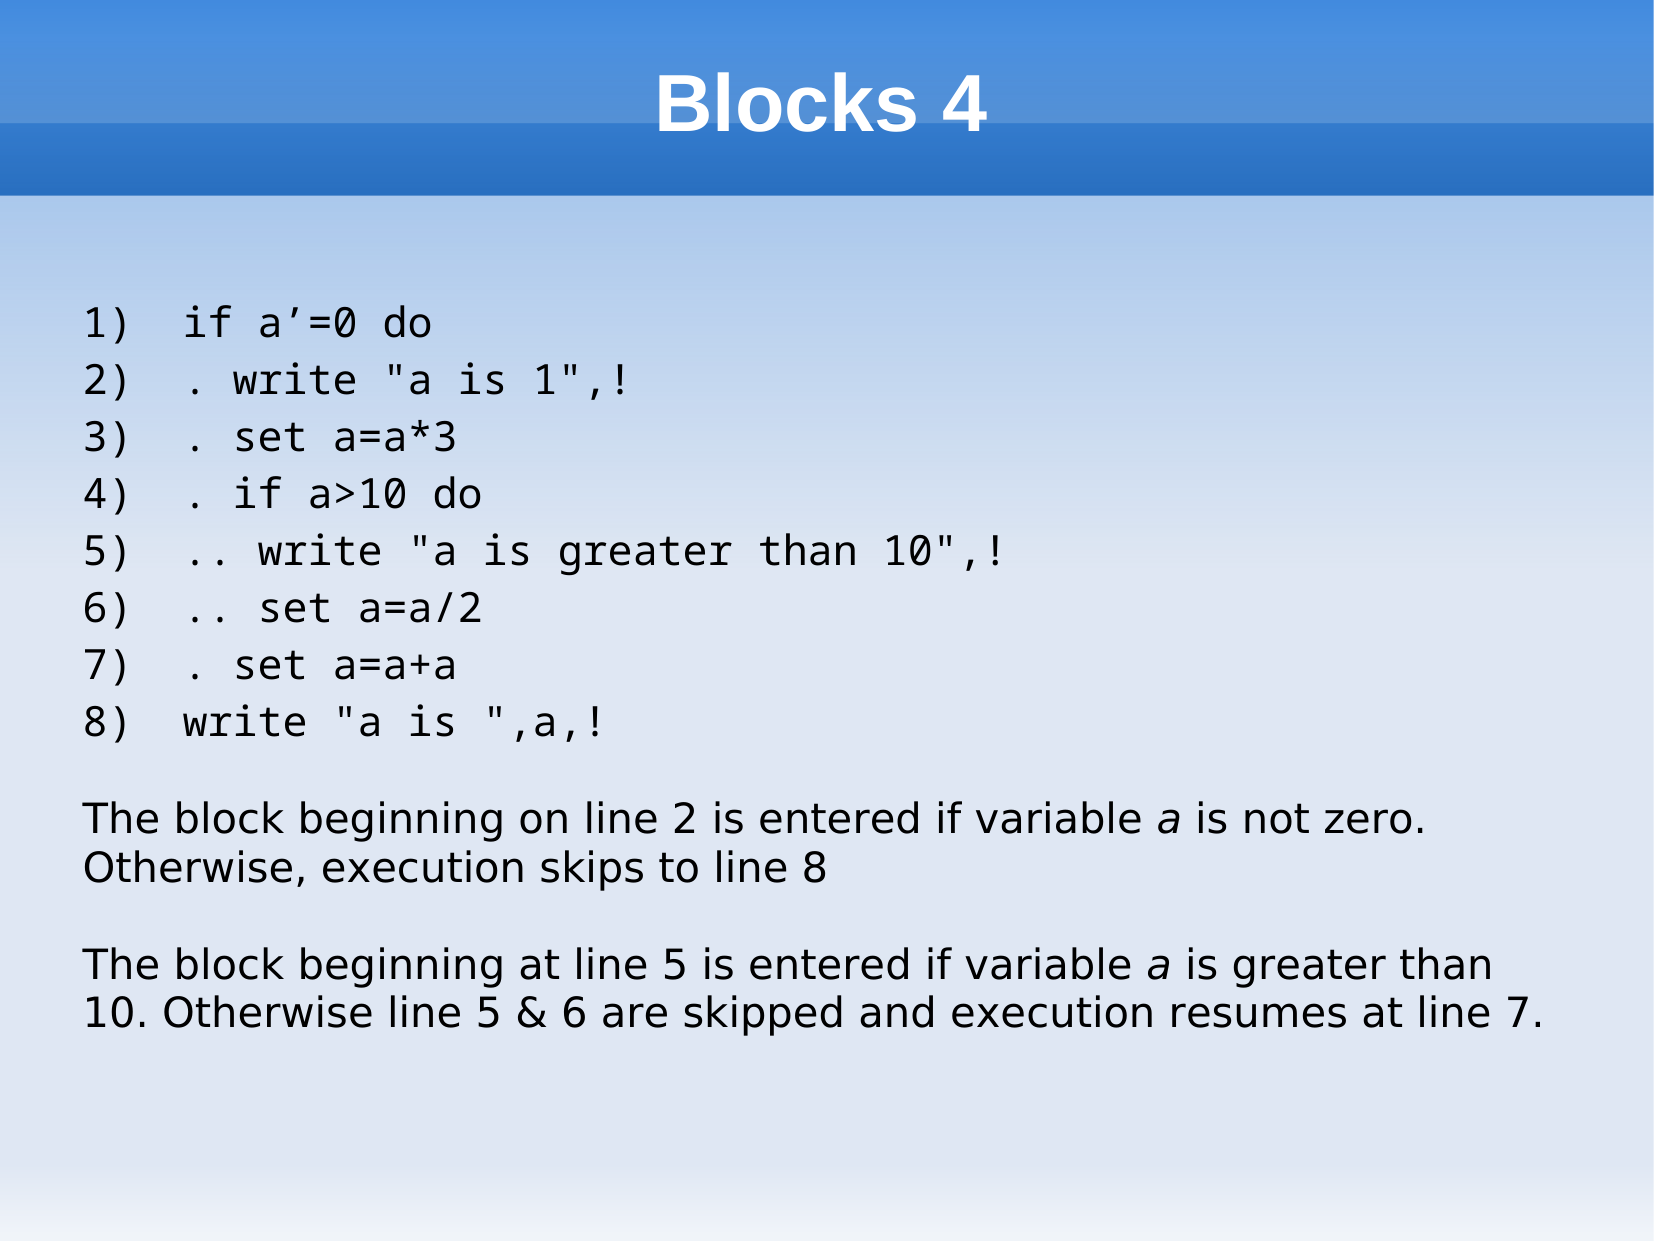

# Blocks 4
 if a’=0 do
 . write "a is 1",!
 . set a=a*3
 . if a>10 do
 .. write "a is greater than 10",!
 .. set a=a/2
 . set a=a+a
 write "a is ",a,!
The block beginning on line 2 is entered if variable a is not zero. Otherwise, execution skips to line 8
The block beginning at line 5 is entered if variable a is greater than 10. Otherwise line 5 & 6 are skipped and execution resumes at line 7.